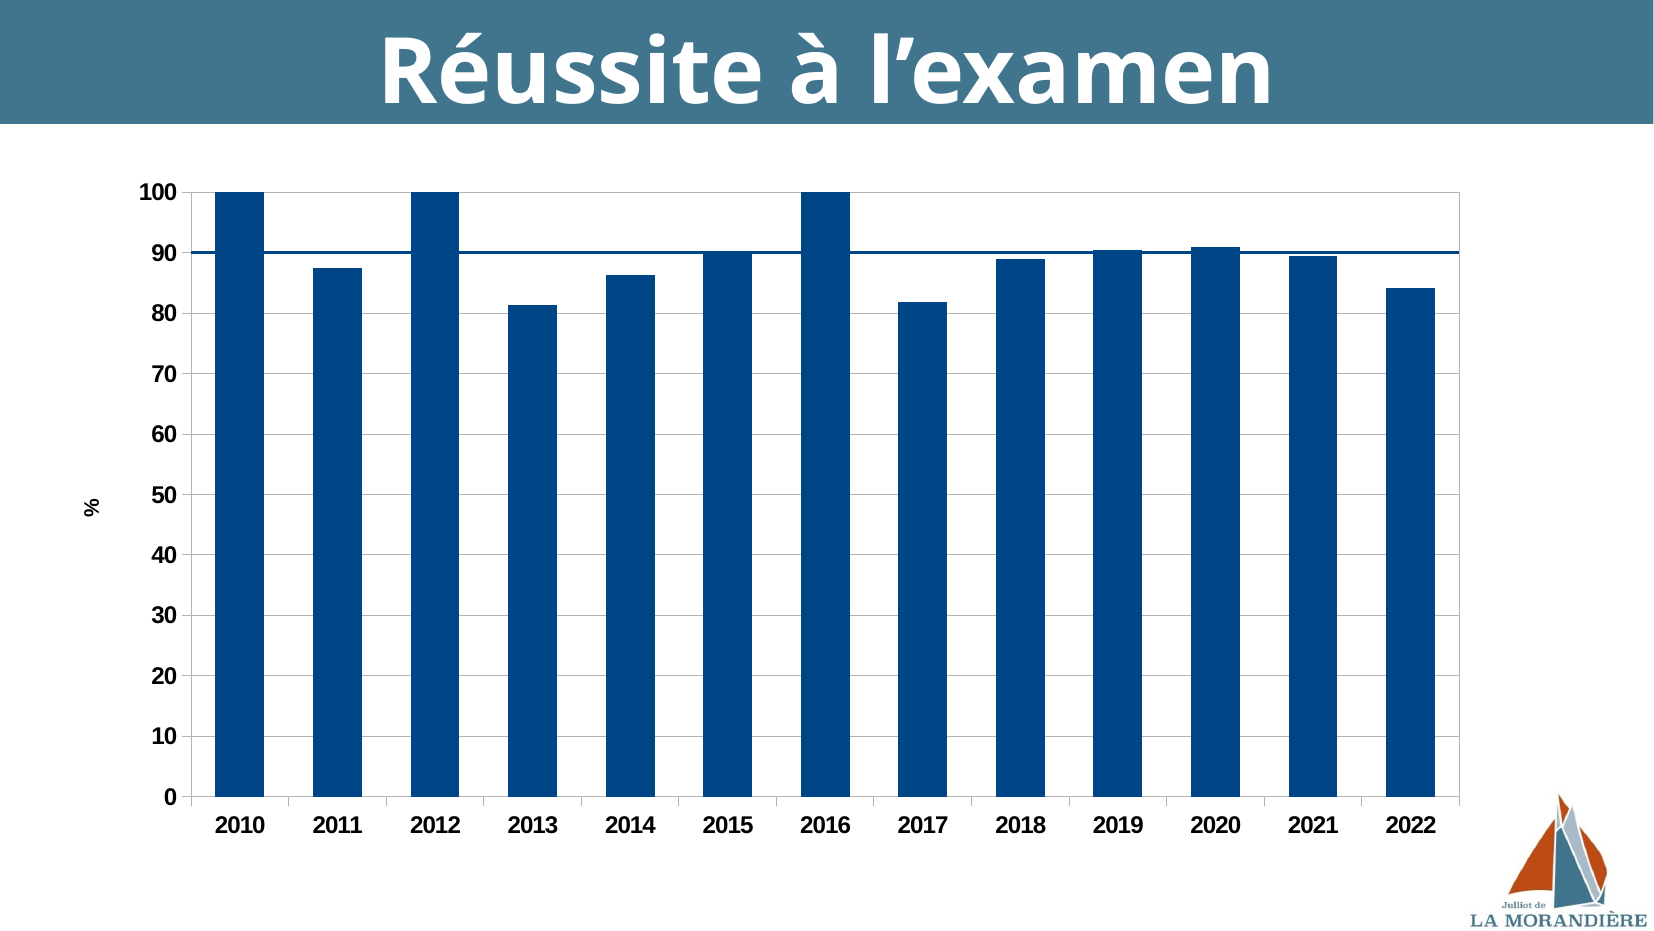

# Réussite à l’examen
### Chart
| Category | Colonne B |
|---|---|
| 2010 | 100.0 |
| 2011 | 87.5 |
| 2012 | 100.0 |
| 2013 | 81.3 |
| 2014 | 86.4 |
| 2015 | 90.0 |
| 2016 | 100.0 |
| 2017 | 81.8 |
| 2018 | 88.9 |
| 2019 | 90.47 |
| 2020 | 90.9 |
| 2021 | 89.5 |
| 2022 | 84.2 |